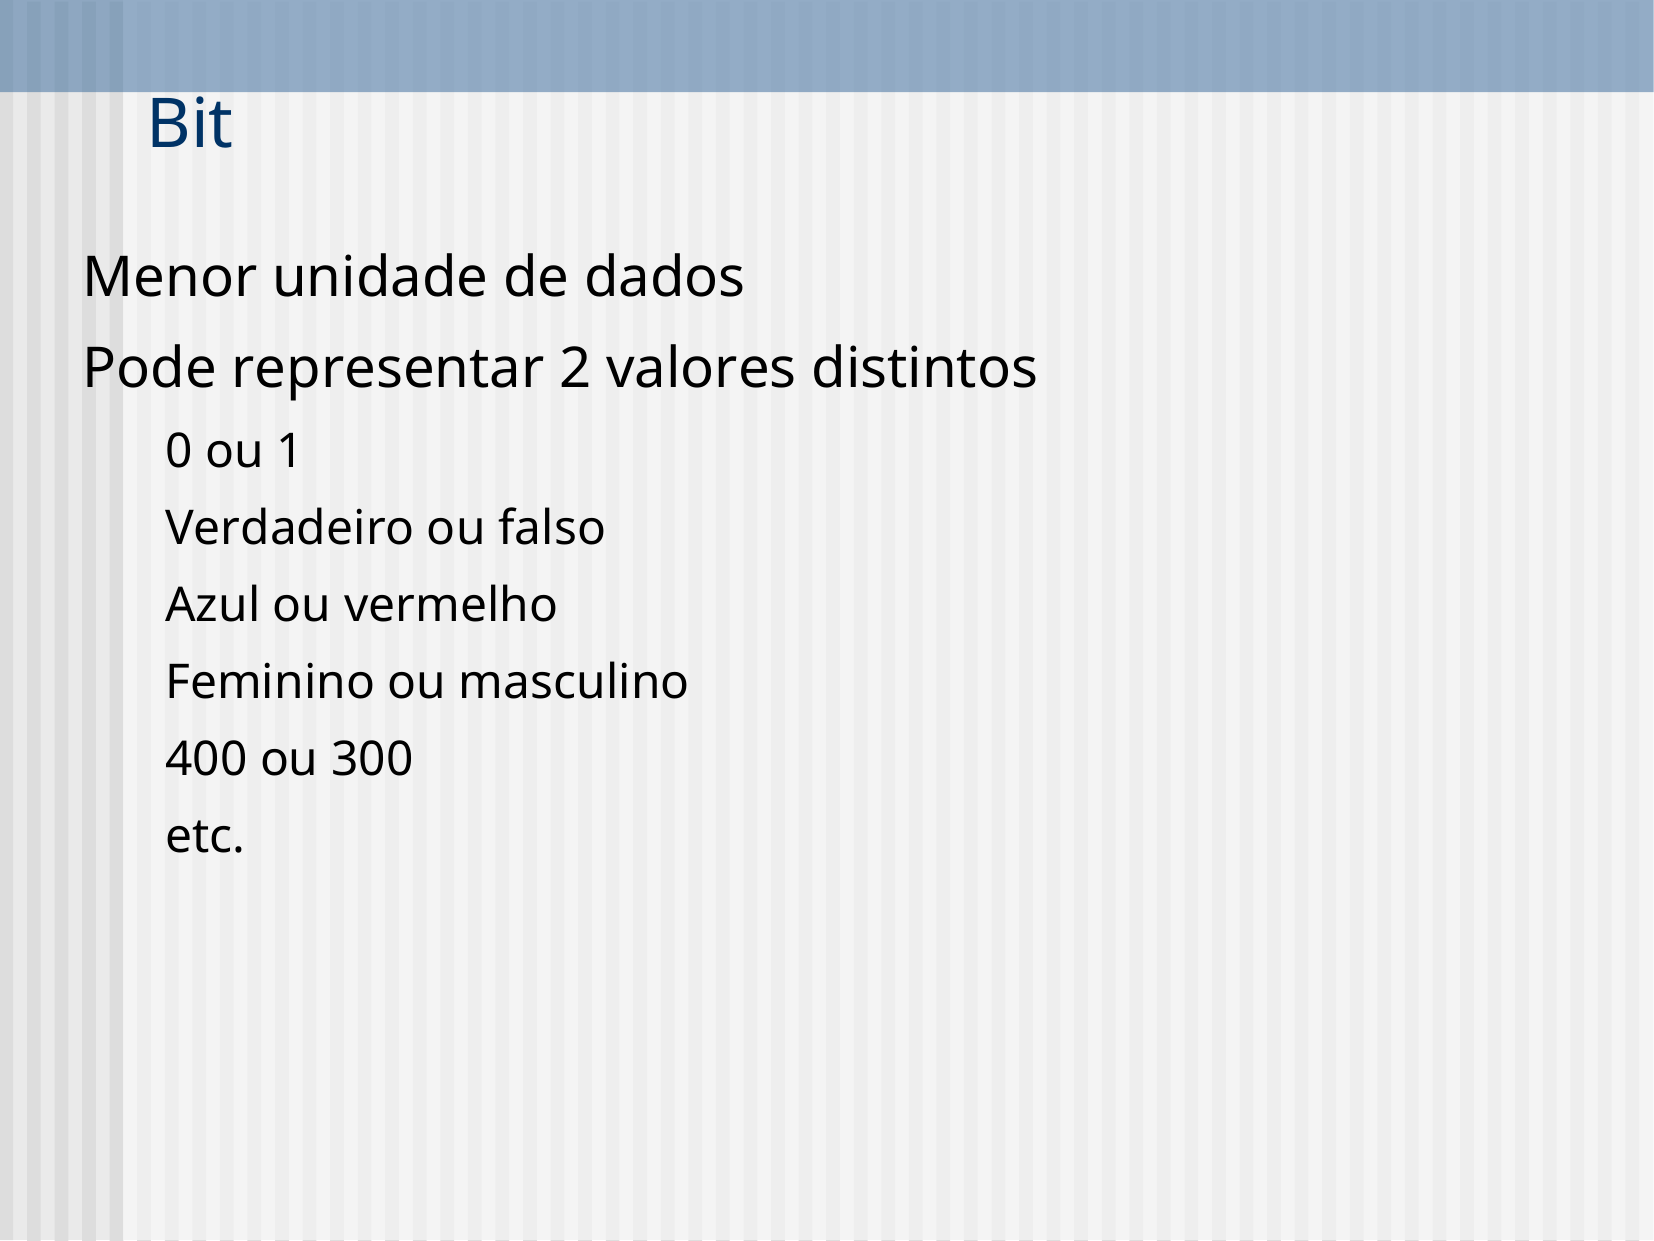

# Bit
Menor unidade de dados
Pode representar 2 valores distintos
0 ou 1
Verdadeiro ou falso
Azul ou vermelho
Feminino ou masculino
400 ou 300
etc.